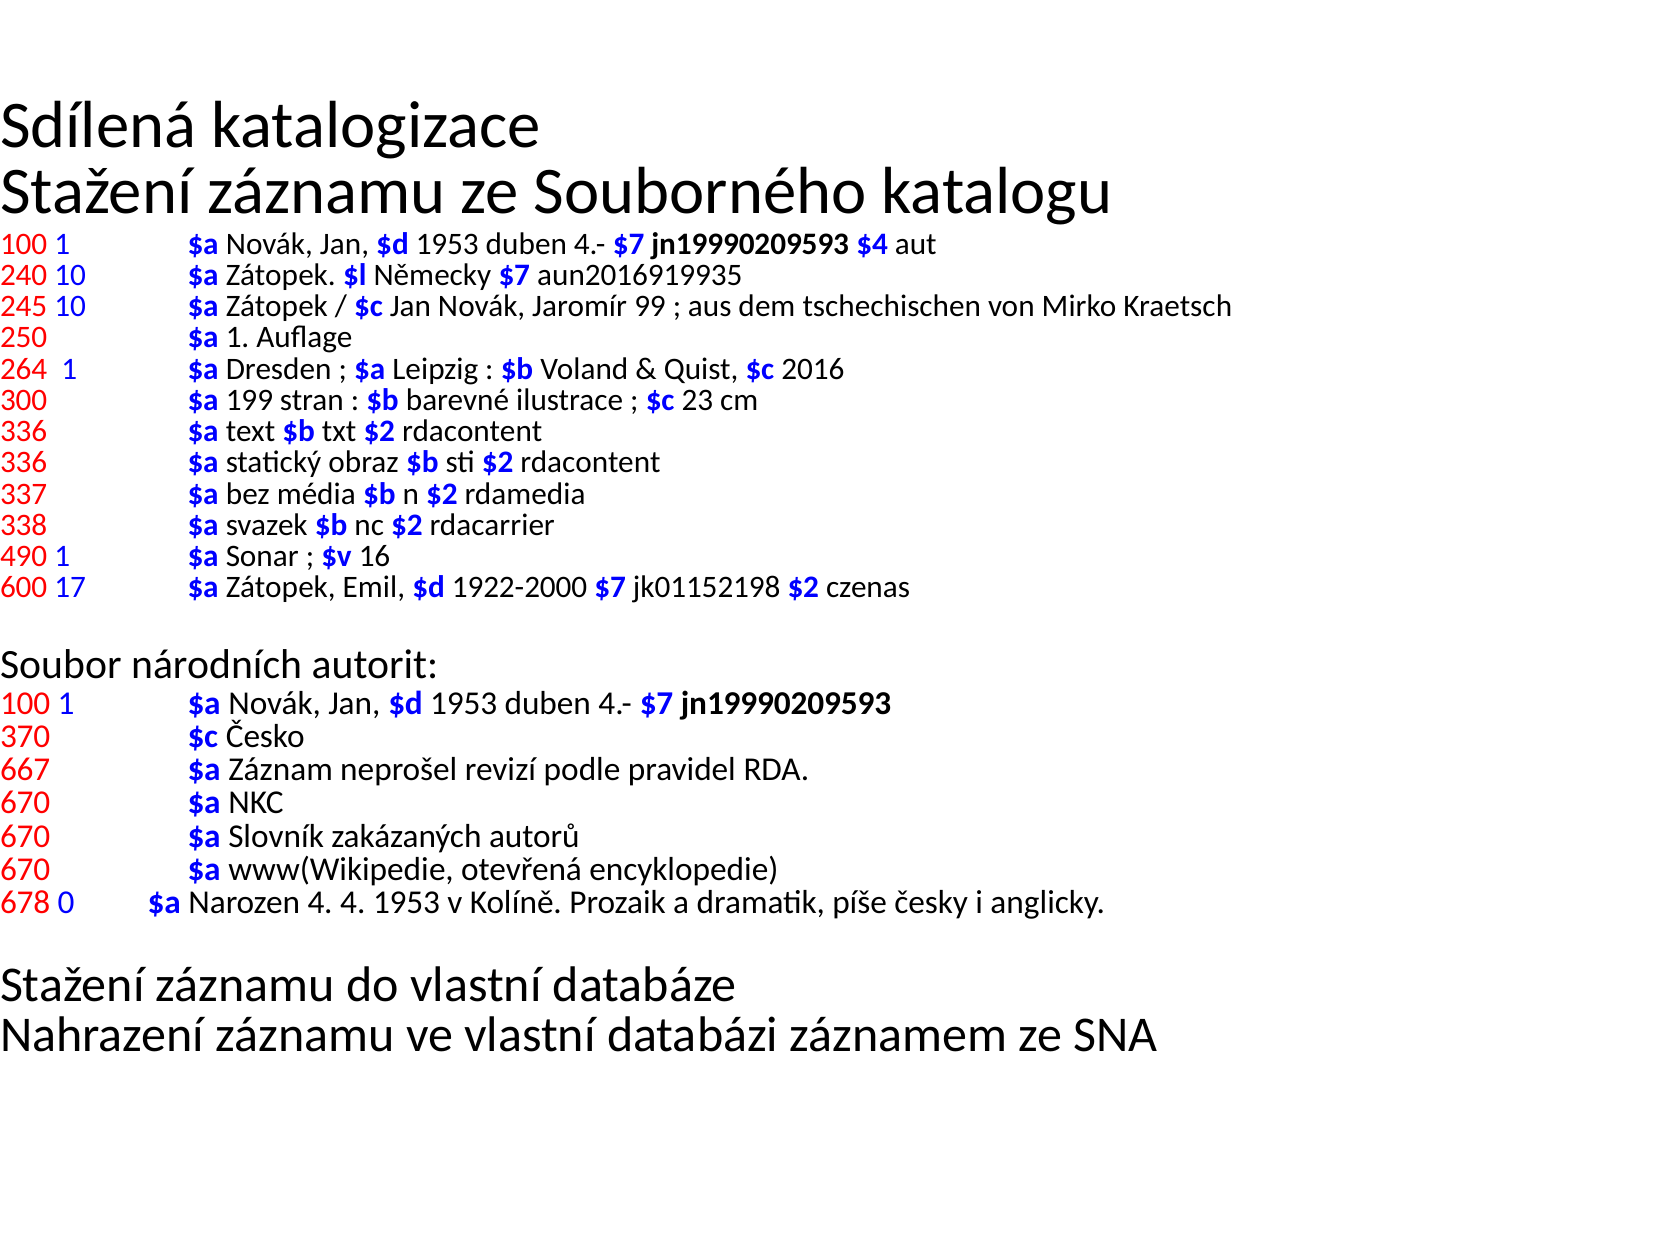

# Sdílená katalogizace
Stažení záznamu ze Souborného katalogu
100 1 	$a Novák, Jan, $d 1953 duben 4.- $7 jn19990209593 $4 aut
240 10	$a Zátopek. $l Německy $7 aun2016919935
245 10	$a Zátopek / $c Jan Novák, Jaromír 99 ; aus dem tschechischen von Mirko Kraetsch
250 	$a 1. Auflage
264 1	$a Dresden ; $a Leipzig : $b Voland & Quist, $c 2016
300 	$a 199 stran : $b barevné ilustrace ; $c 23 cm
336 	$a text $b txt $2 rdacontent
336 	$a statický obraz $b sti $2 rdacontent
337 	$a bez média $b n $2 rdamedia
338 	$a svazek $b nc $2 rdacarrier
490 1 	$a Sonar ; $v 16
600 17	$a Zátopek, Emil, $d 1922-2000 $7 jk01152198 $2 czenas
Soubor národních autorit:
100 1 	$a Novák, Jan, $d 1953 duben 4.- $7 jn19990209593
370 	$c Česko
667 	$a Záznam neprošel revizí podle pravidel RDA.
670 	$a NKC
670 	$a Slovník zakázaných autorů
670 	$a www(Wikipedie, otevřená encyklopedie)
678 0 	$a Narozen 4. 4. 1953 v Kolíně. Prozaik a dramatik, píše česky i anglicky.
Stažení záznamu do vlastní databáze
Nahrazení záznamu ve vlastní databázi záznamem ze SNA